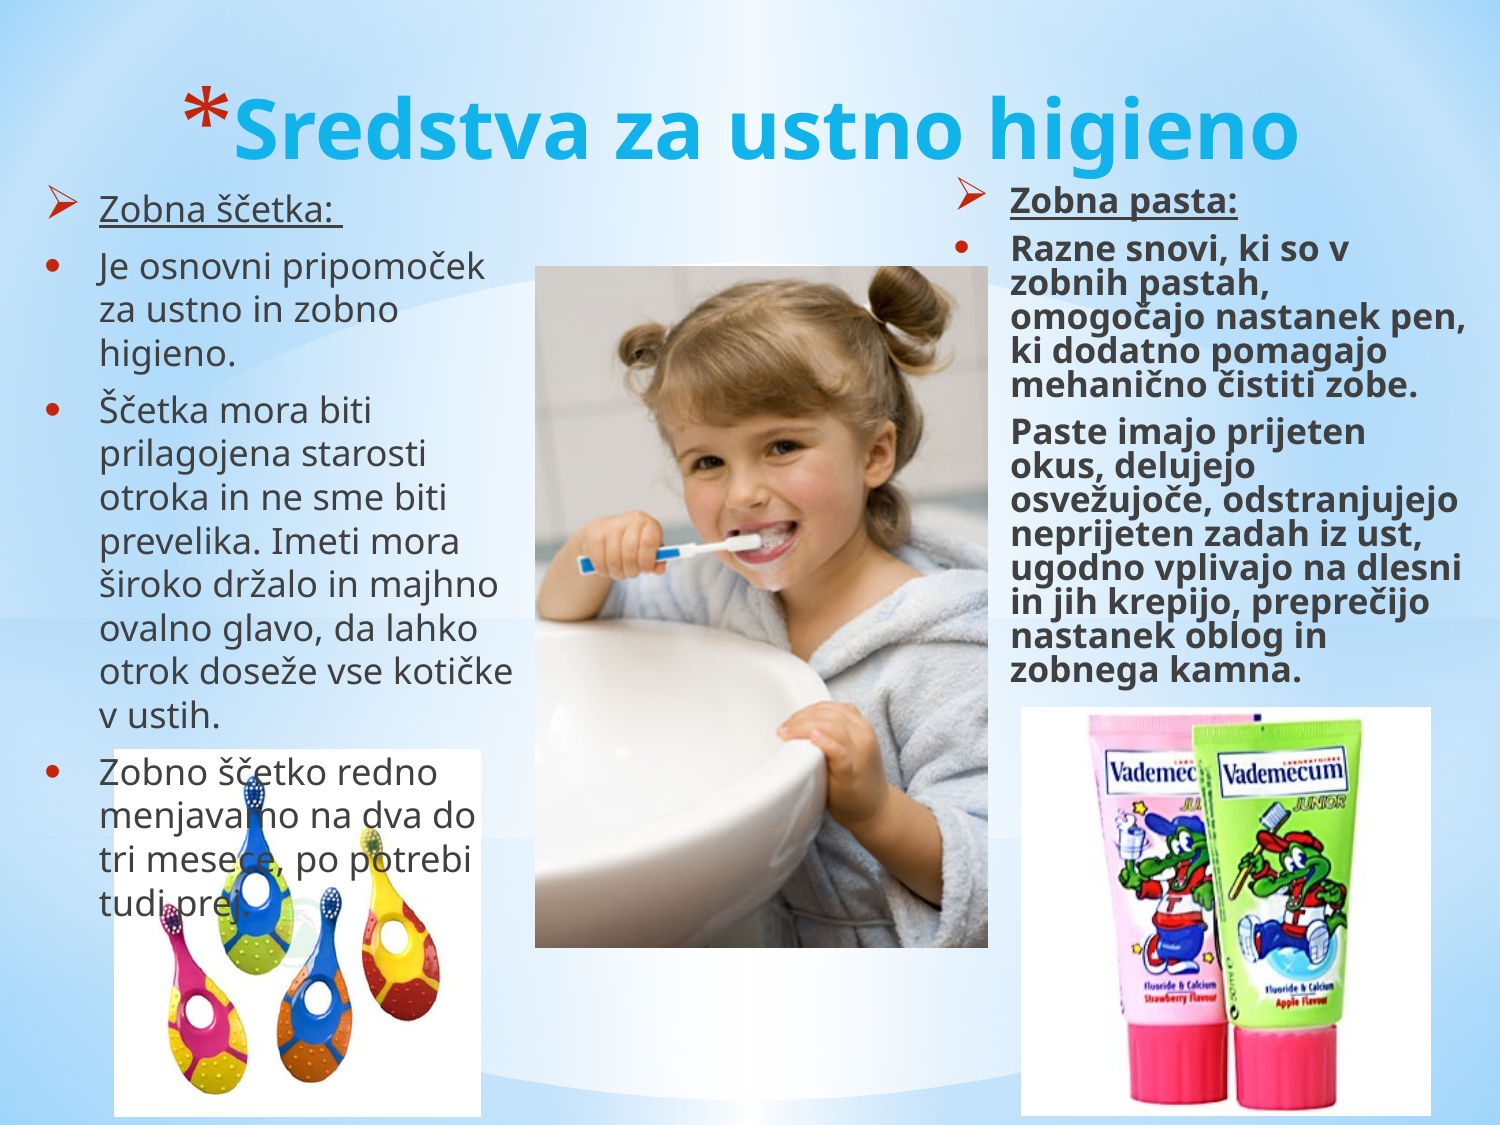

Sredstva za ustno higieno
# Zobna ščetka:
Je osnovni pripomoček za ustno in zobno higieno.
Ščetka mora biti prilagojena starosti otroka in ne sme biti prevelika. Imeti mora široko držalo in majhno ovalno glavo, da lahko otrok doseže vse kotičke v ustih.
Zobno ščetko redno menjavamo na dva do tri mesece, po potrebi tudi prej.
Zobna pasta:
Razne snovi, ki so v zobnih pastah, omogočajo nastanek pen, ki dodatno pomagajo mehanično čistiti zobe.
Paste imajo prijeten okus, delujejo osvežujoče, odstranjujejo neprijeten zadah iz ust, ugodno vplivajo na dlesni in jih krepijo, preprečijo nastanek oblog in zobnega kamna.